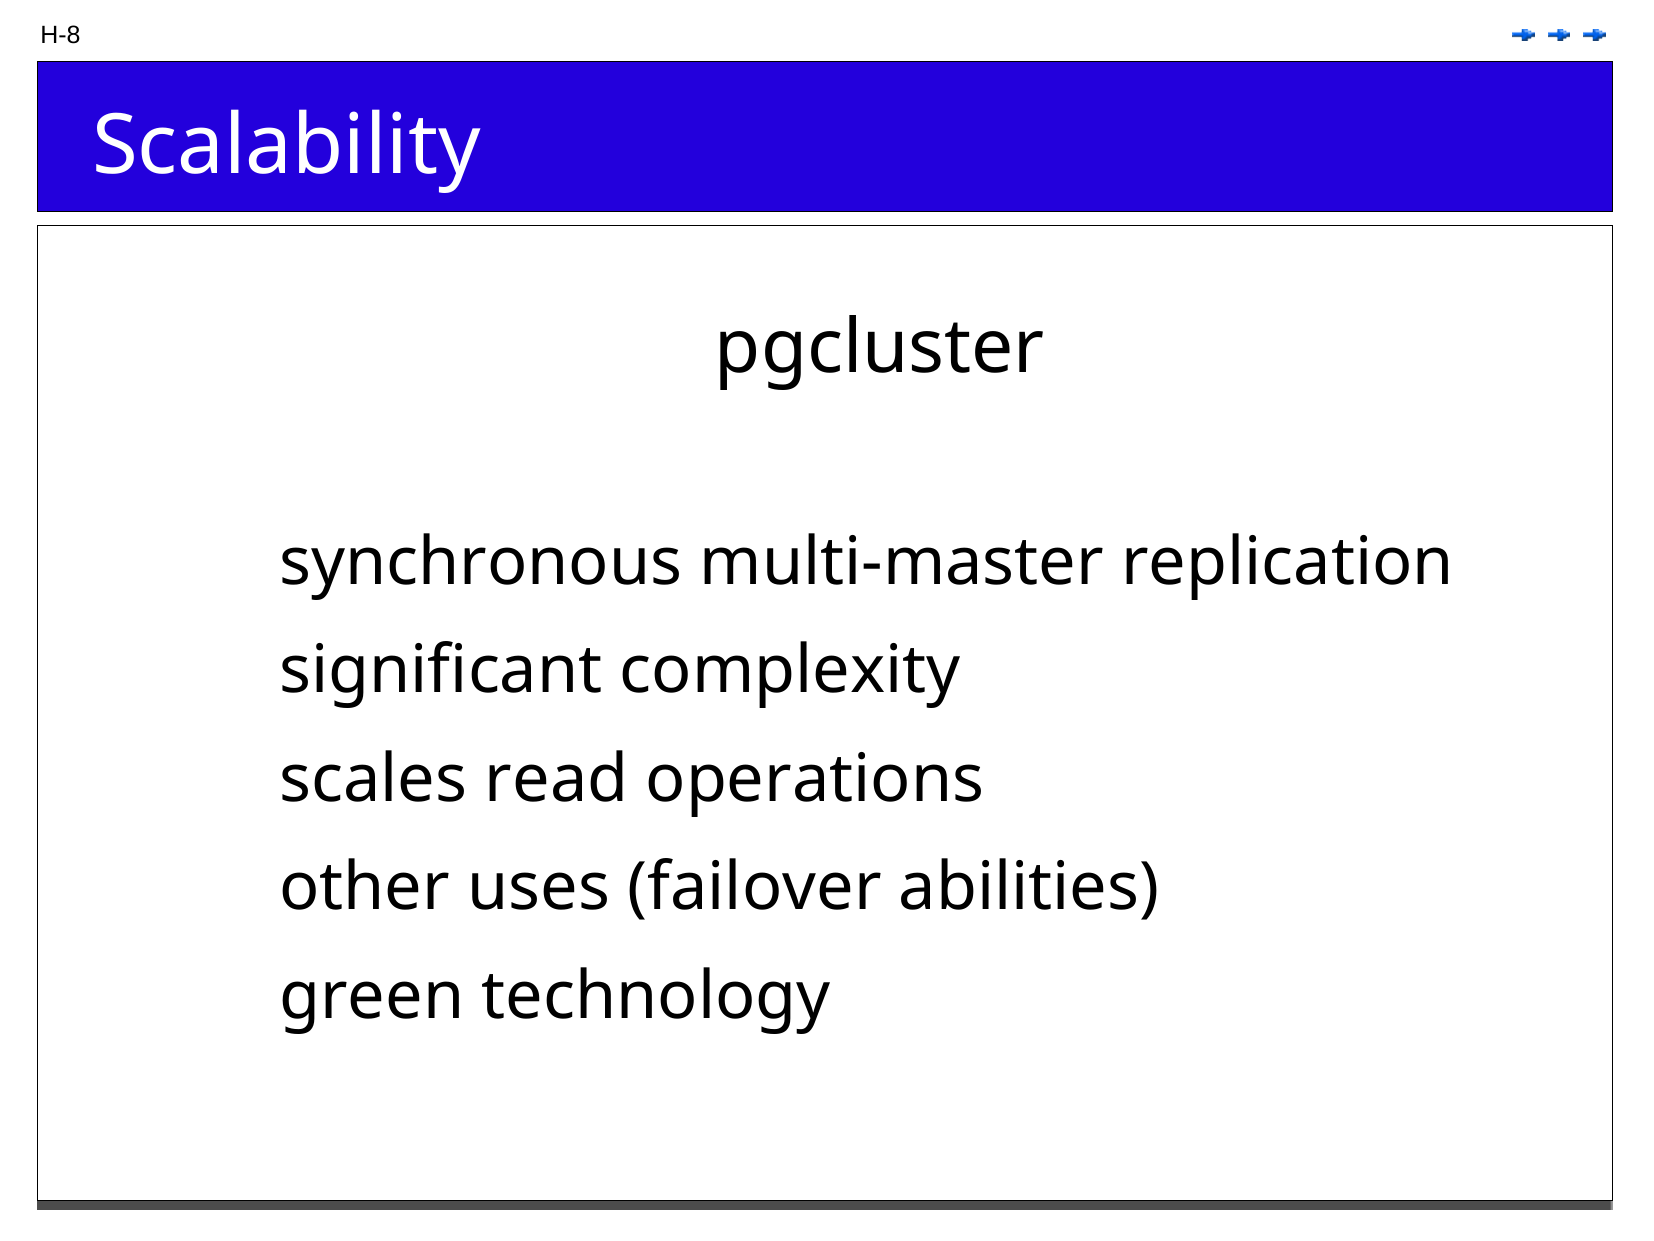

H-8
Scalability
pgcluster
 synchronous multi-master replication
 significant complexity
 scales read operations
 other uses (failover abilities)
 green technology